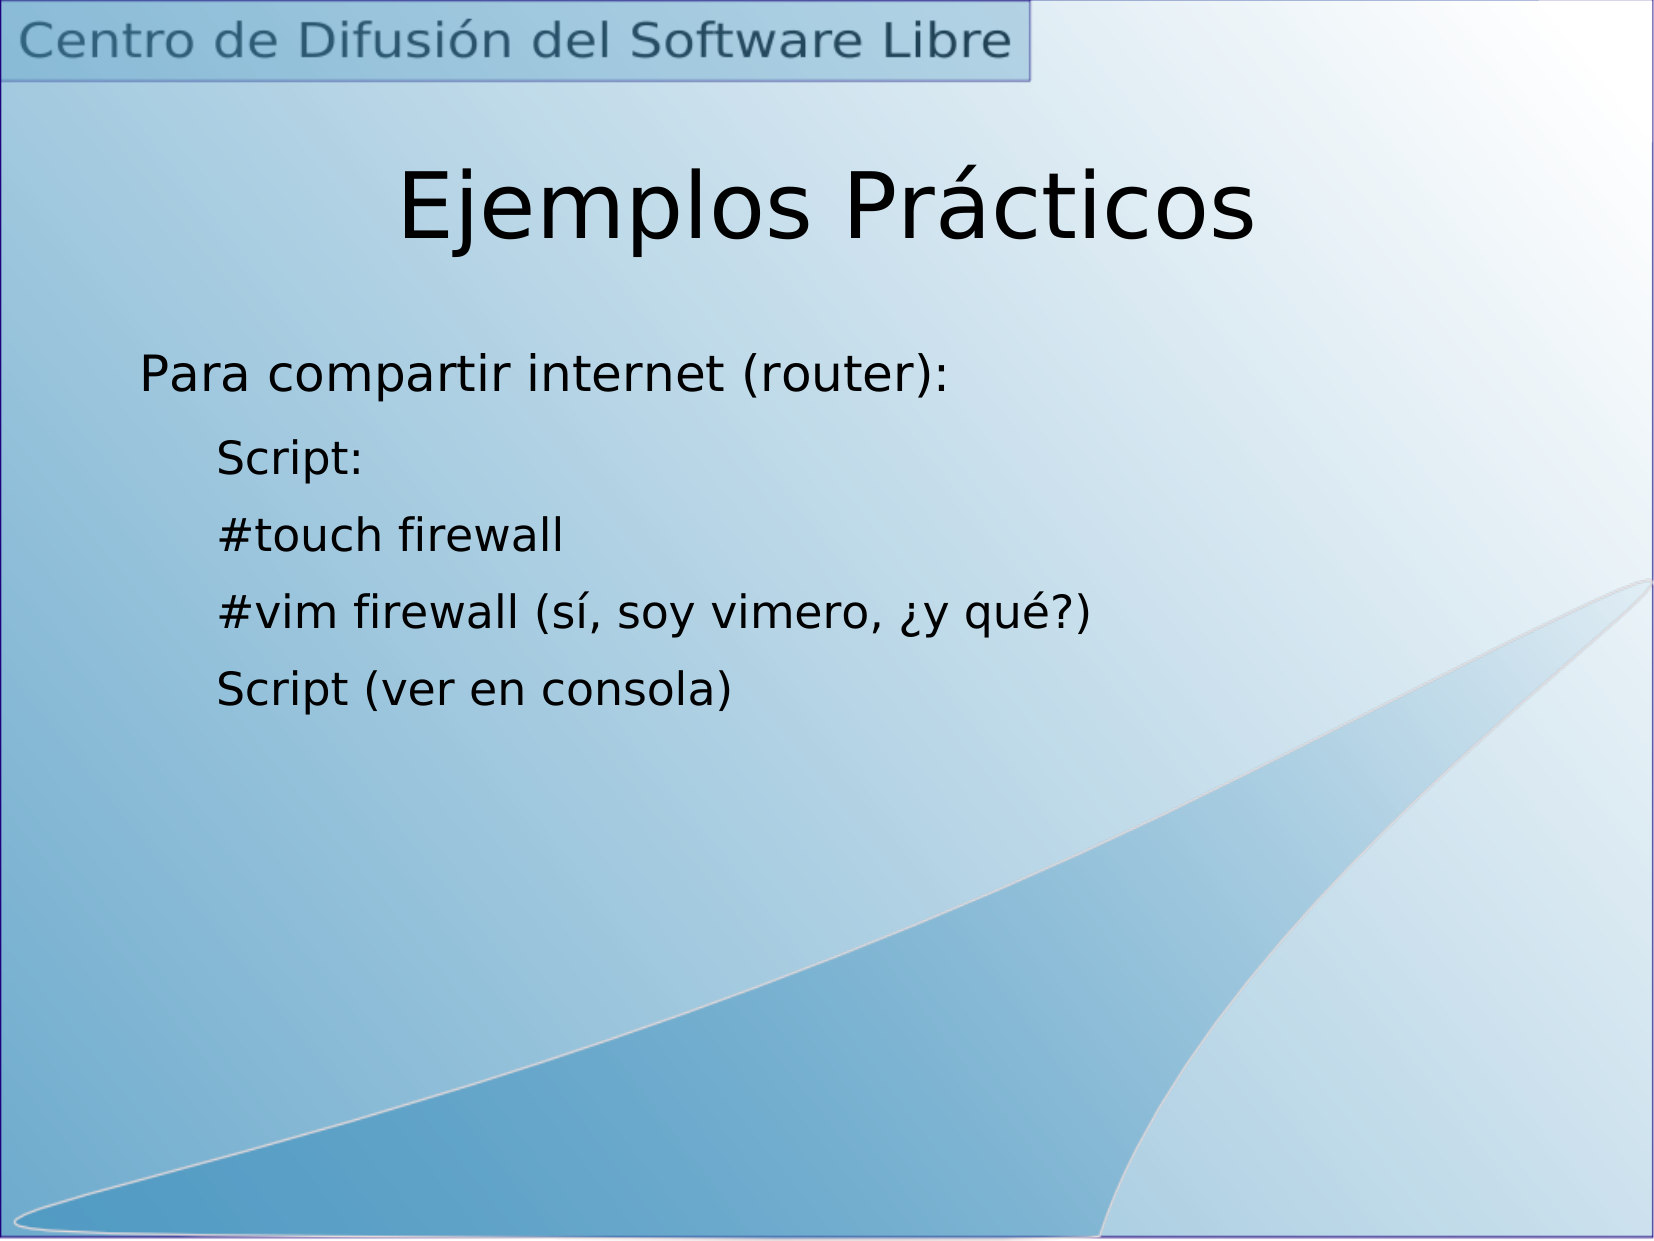

# Ejemplos Prácticos
Para compartir internet (router):
Script:
#touch firewall
#vim firewall (sí, soy vimero, ¿y qué?)
Script (ver en consola)